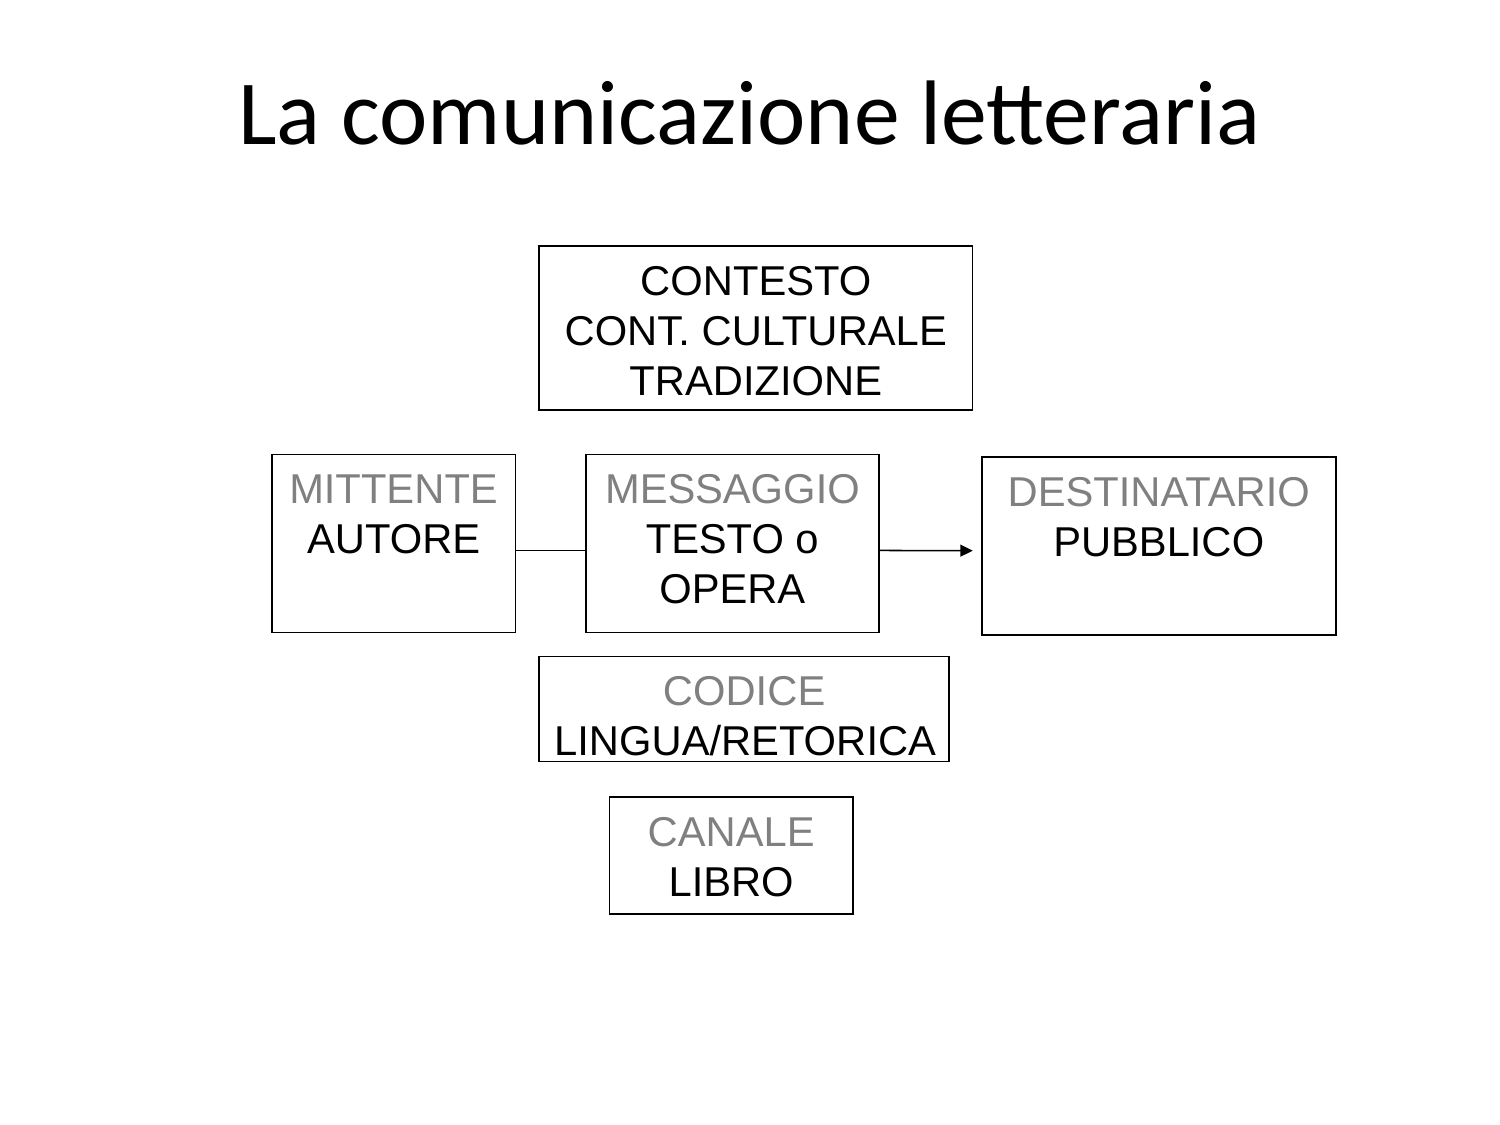

La comunicazione letteraria
CONTESTO
CONT. CULTURALE TRADIZIONE
MITTENTE
AUTORE
MESSAGGIO
TESTO o OPERA
DESTINATARIO
PUBBLICO
CODICE
LINGUA/RETORICA
CANALE
LIBRO